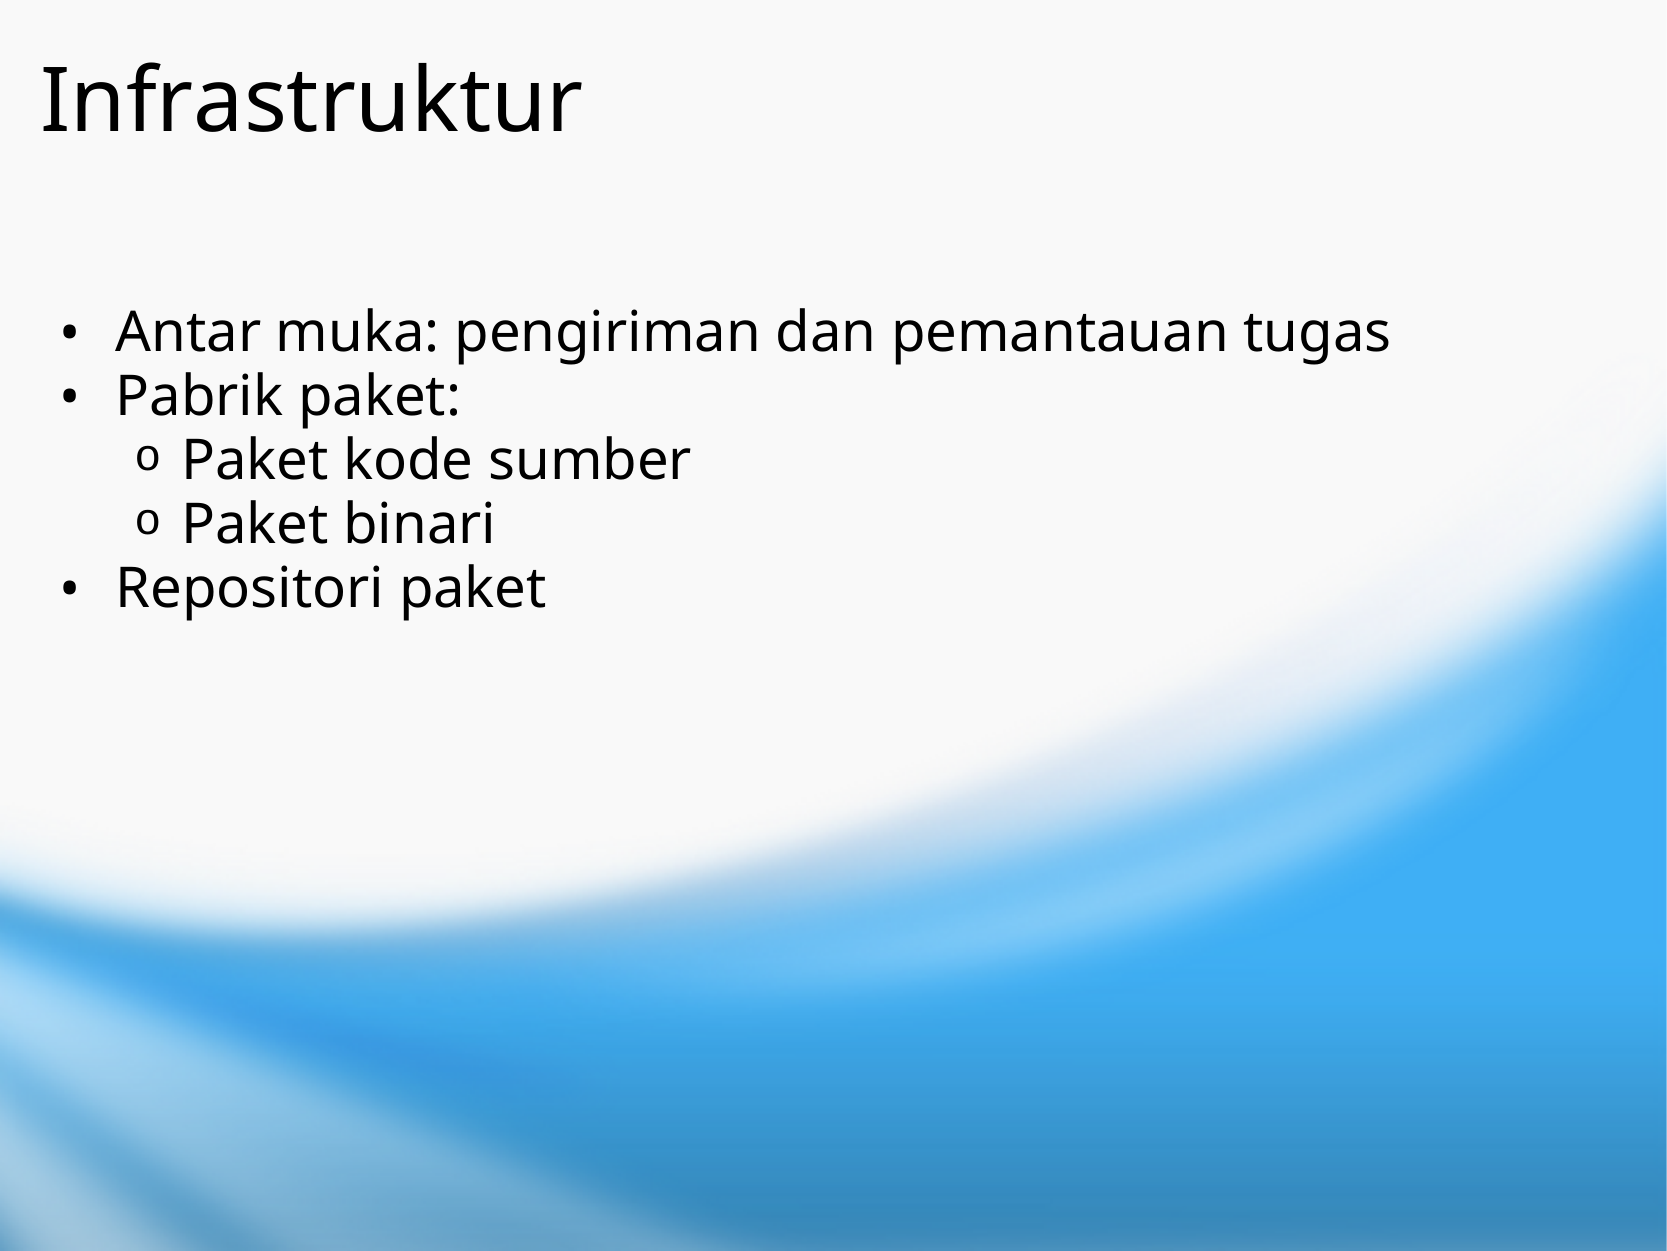

# Infrastruktur
Antar muka: pengiriman dan pemantauan tugas
Pabrik paket:
Paket kode sumber
Paket binari
Repositori paket